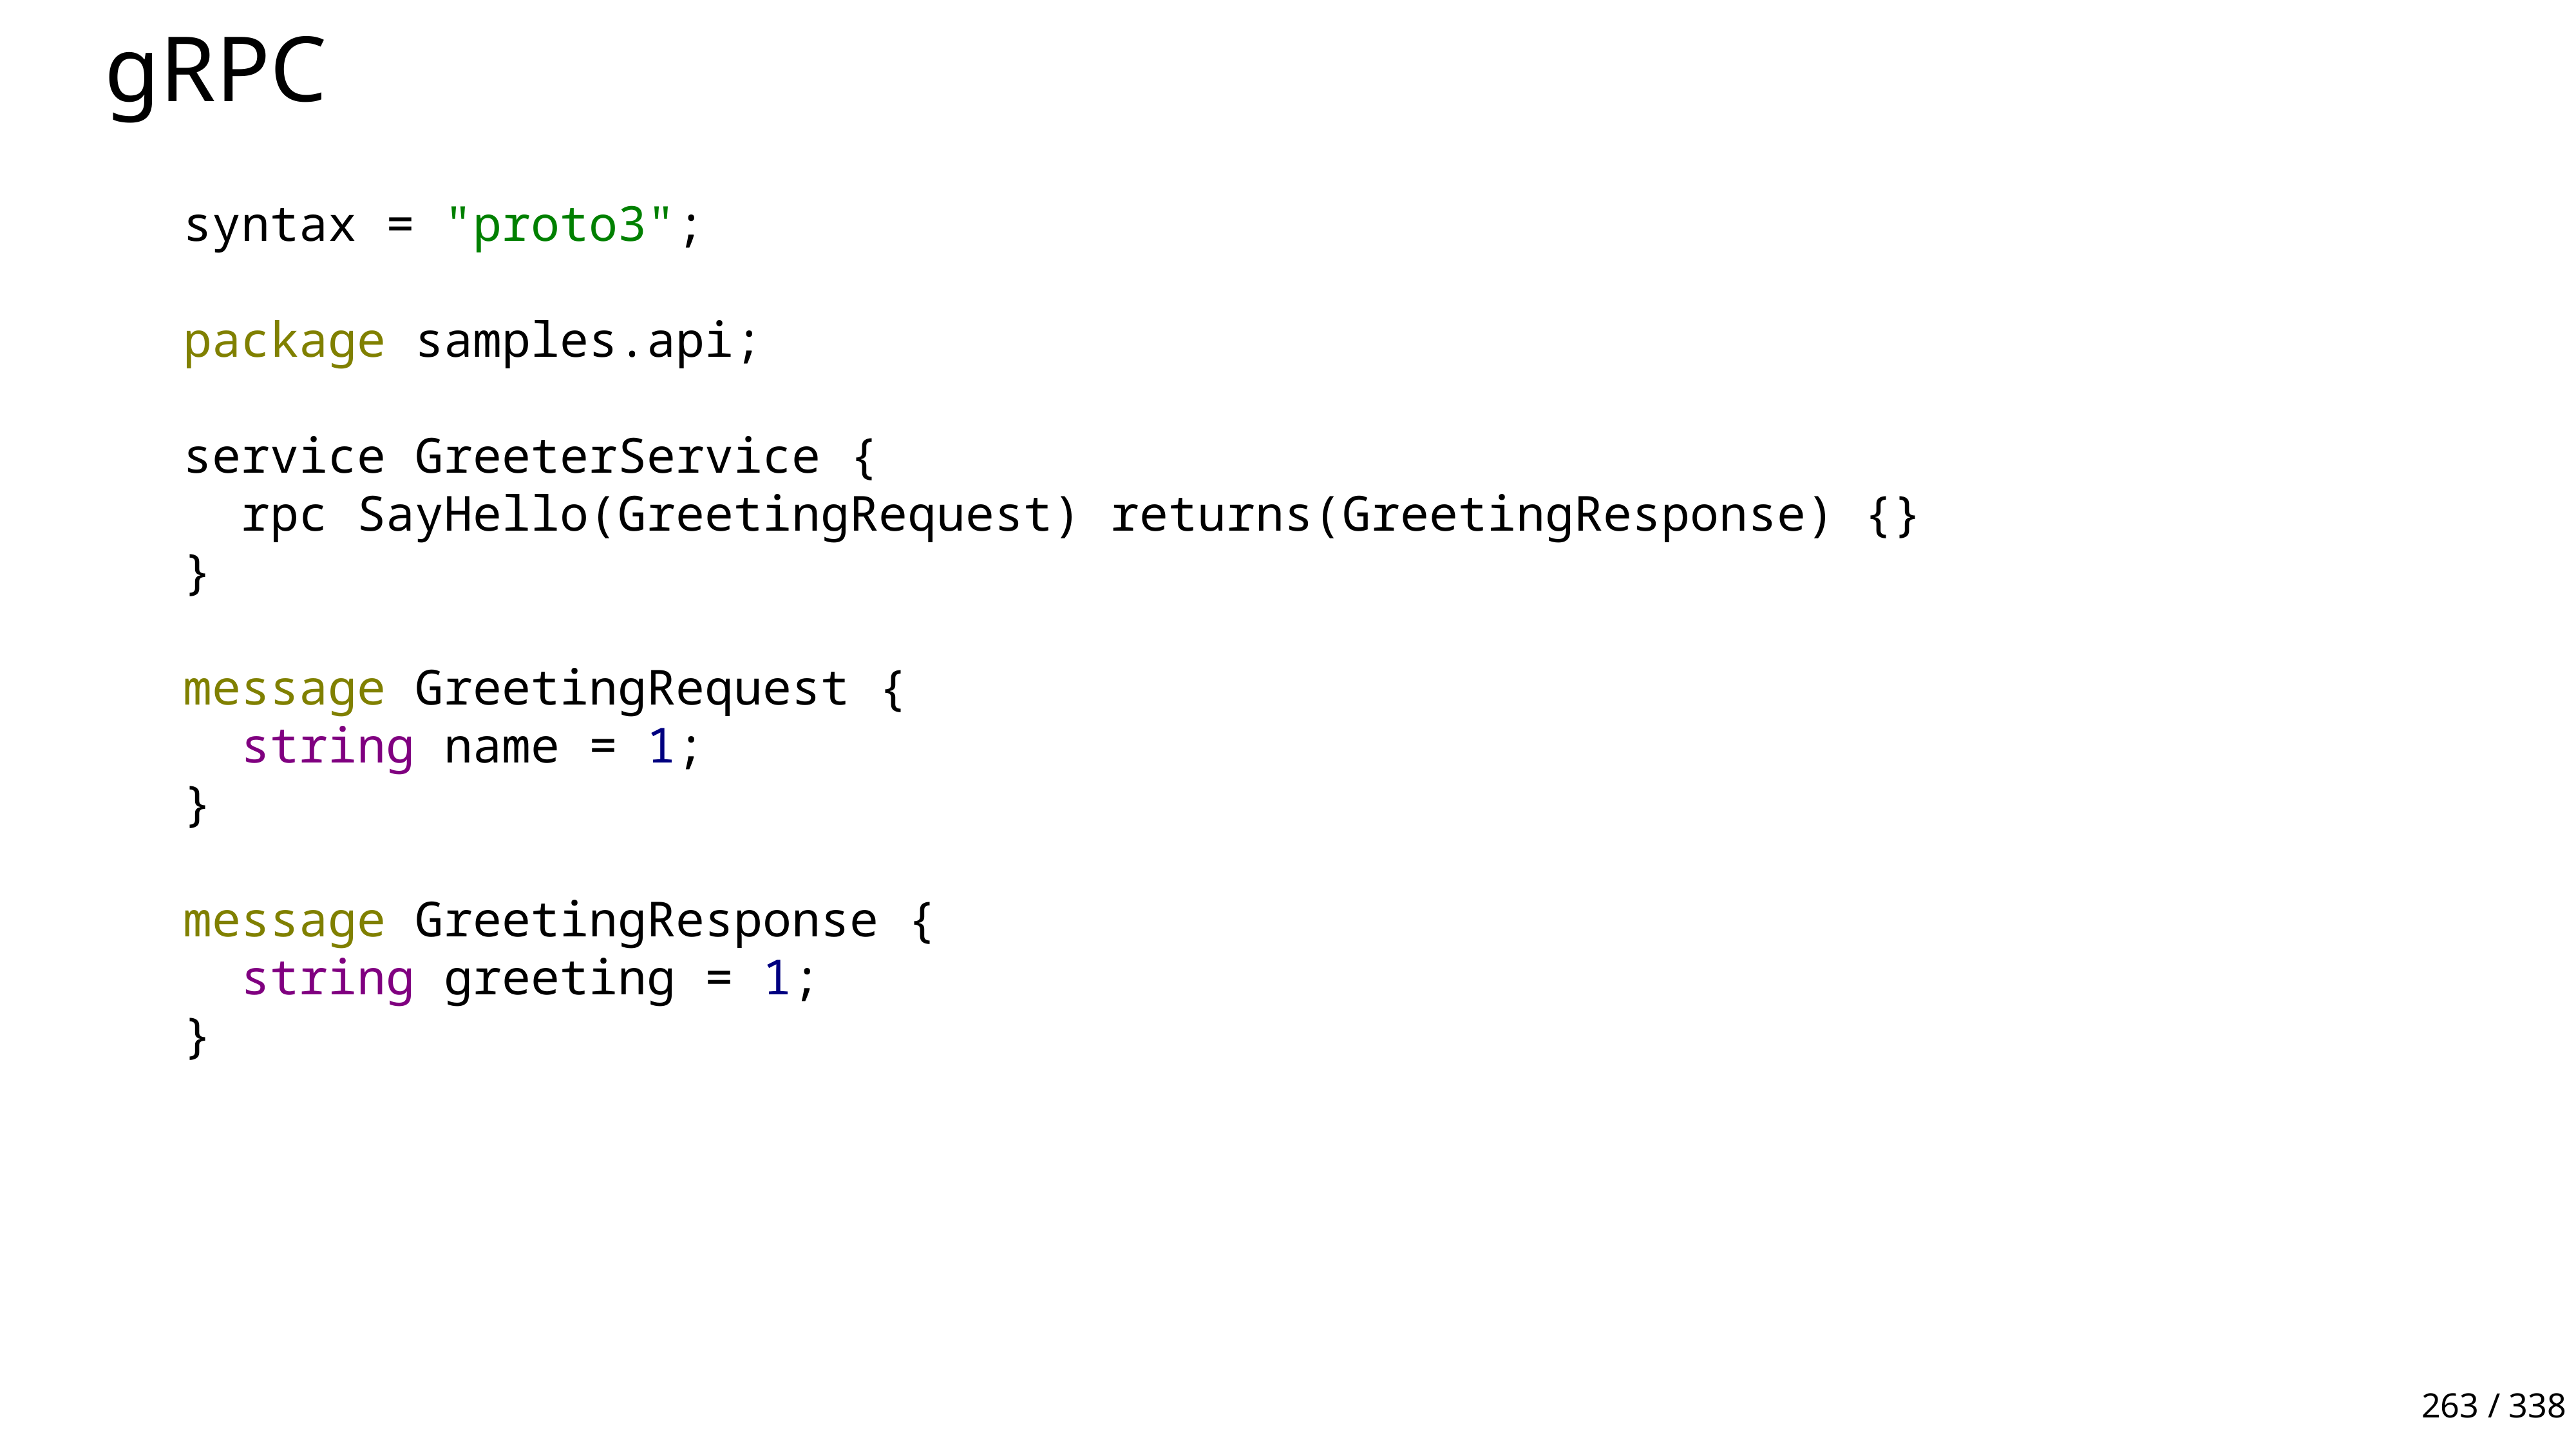

gRPC
syntax = "proto3";
package samples.api;
service GreeterService {
 rpc SayHello(GreetingRequest) returns(GreetingResponse) {}
}
message GreetingRequest {
 string name = 1;
}
message GreetingResponse {
 string greeting = 1;
}